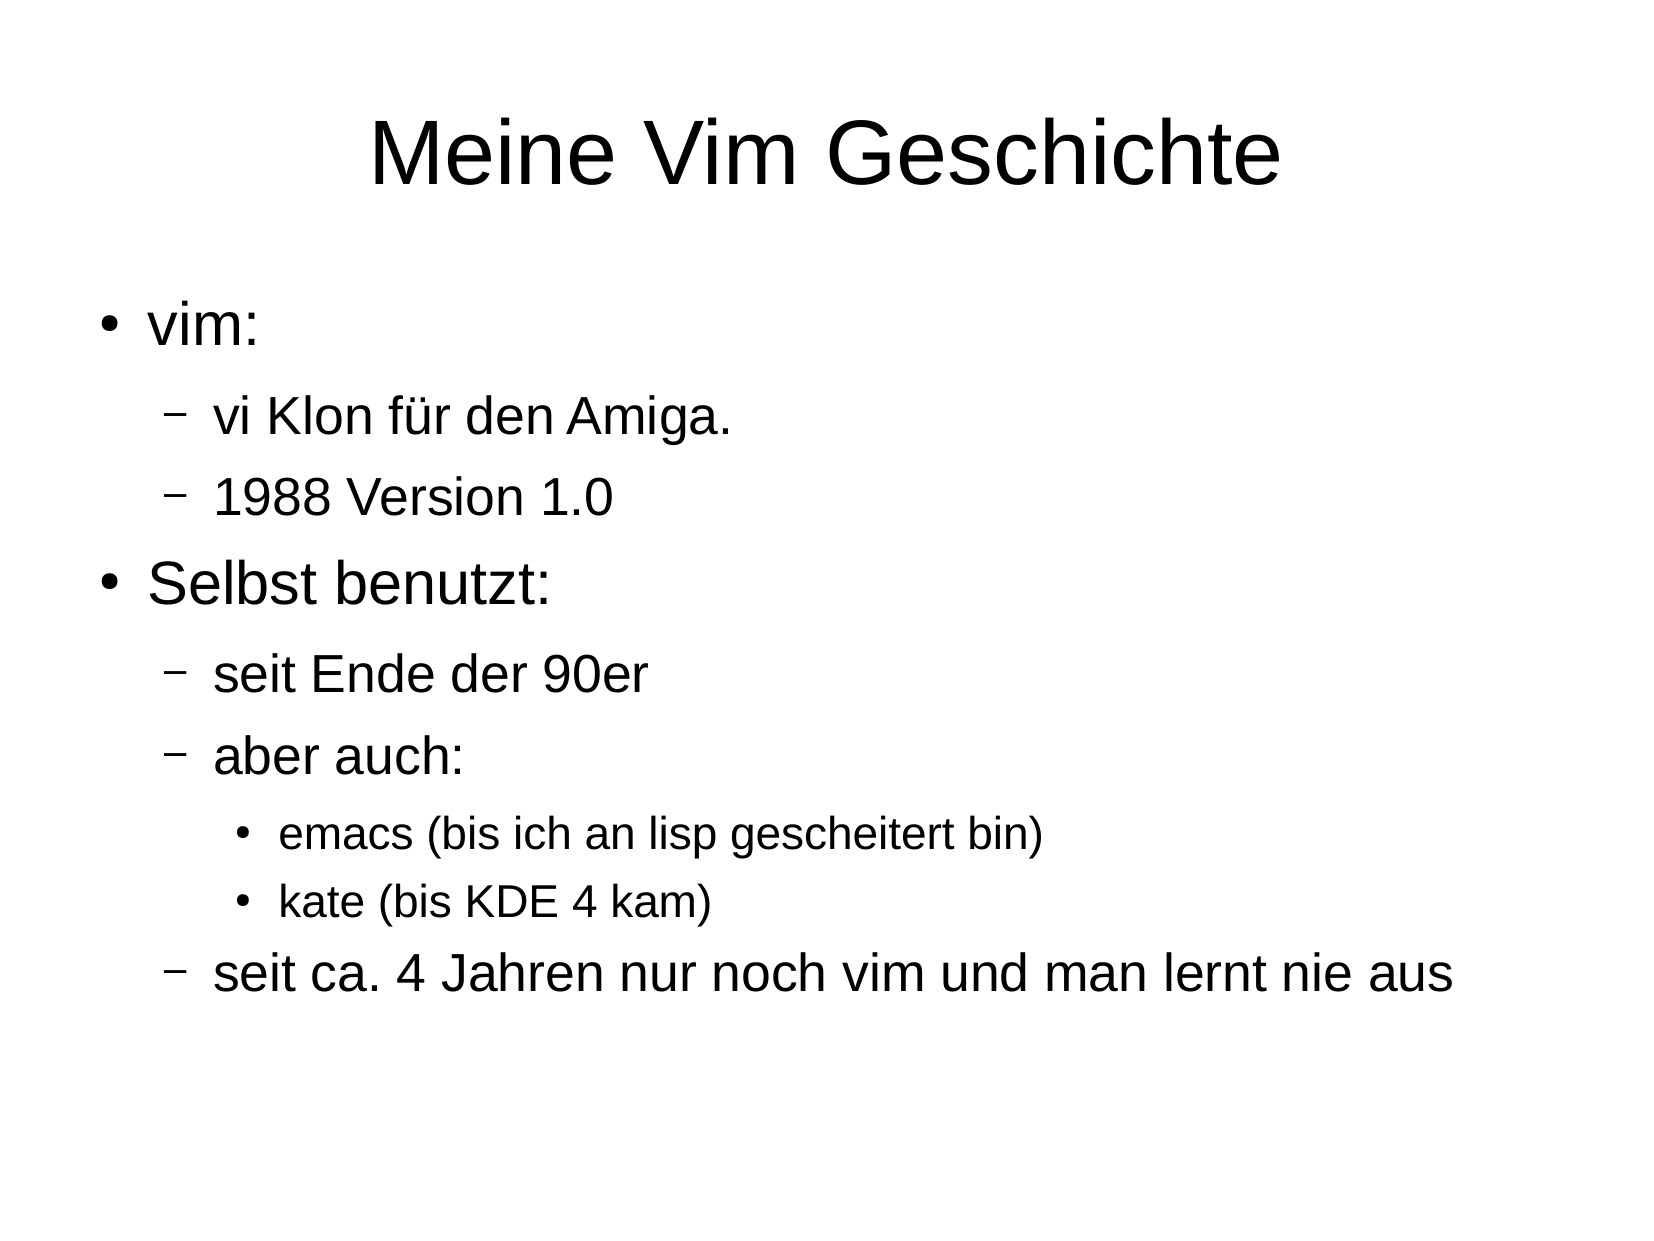

# Meine Vim Geschichte
vim:
vi Klon für den Amiga.
1988 Version 1.0
Selbst benutzt:
seit Ende der 90er
aber auch:
emacs (bis ich an lisp gescheitert bin)
kate (bis KDE 4 kam)
seit ca. 4 Jahren nur noch vim und man lernt nie aus